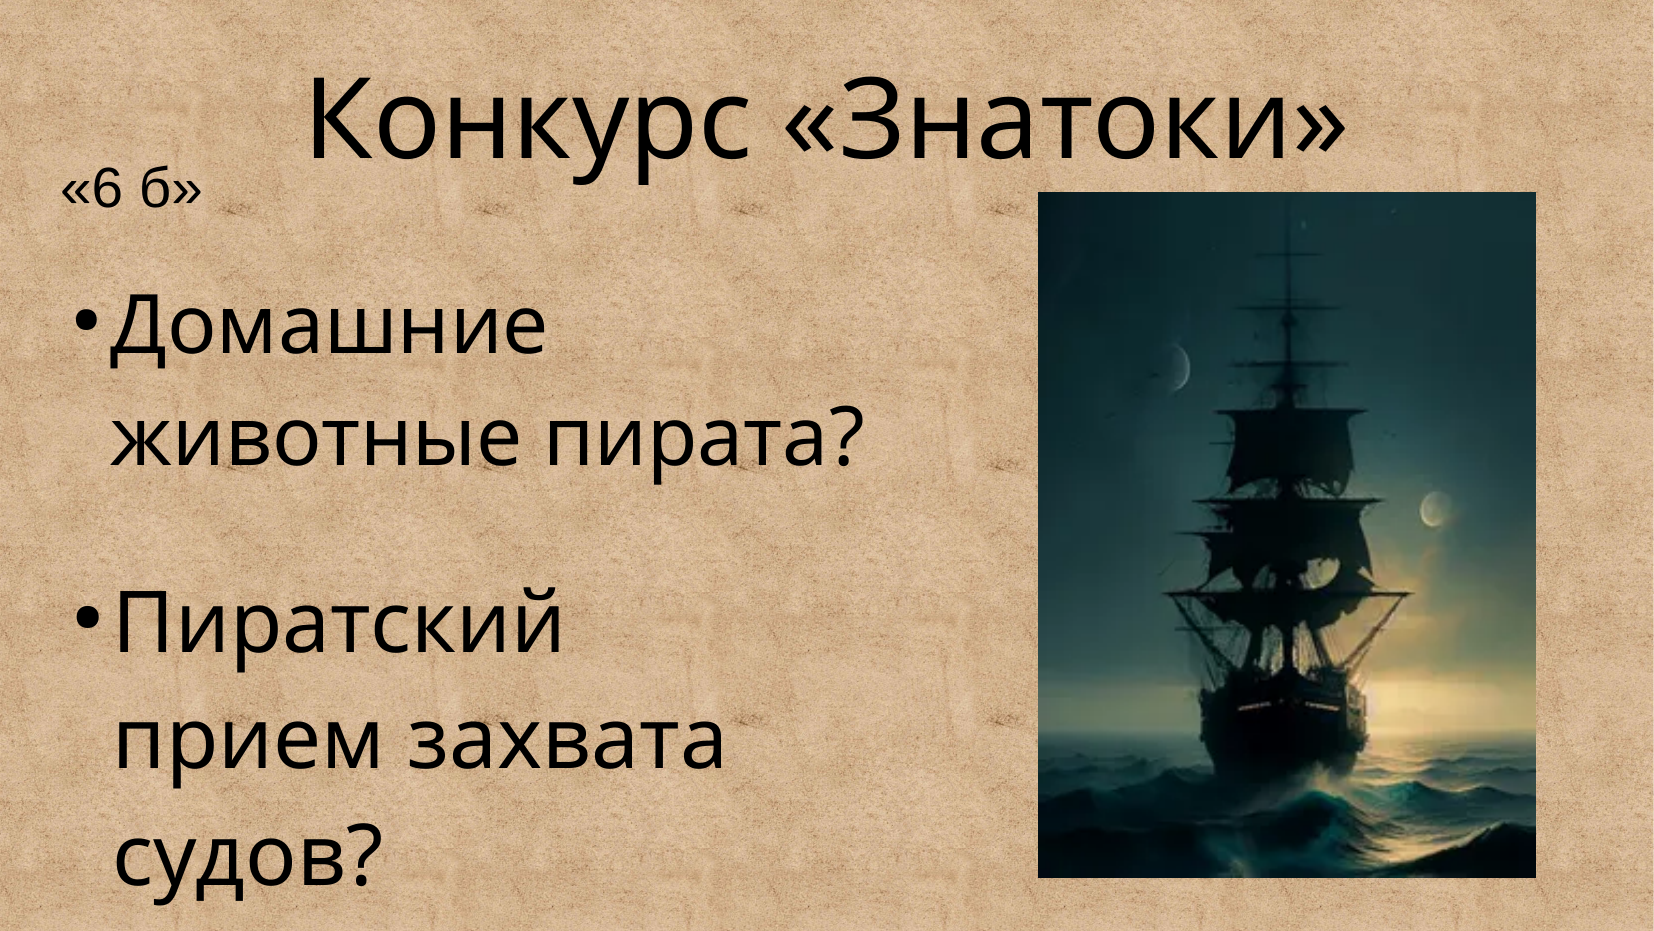

# Конкурс «Знатоки»
«6 б»
Домашние животные пирата?
Пиратский прием захвата судов?